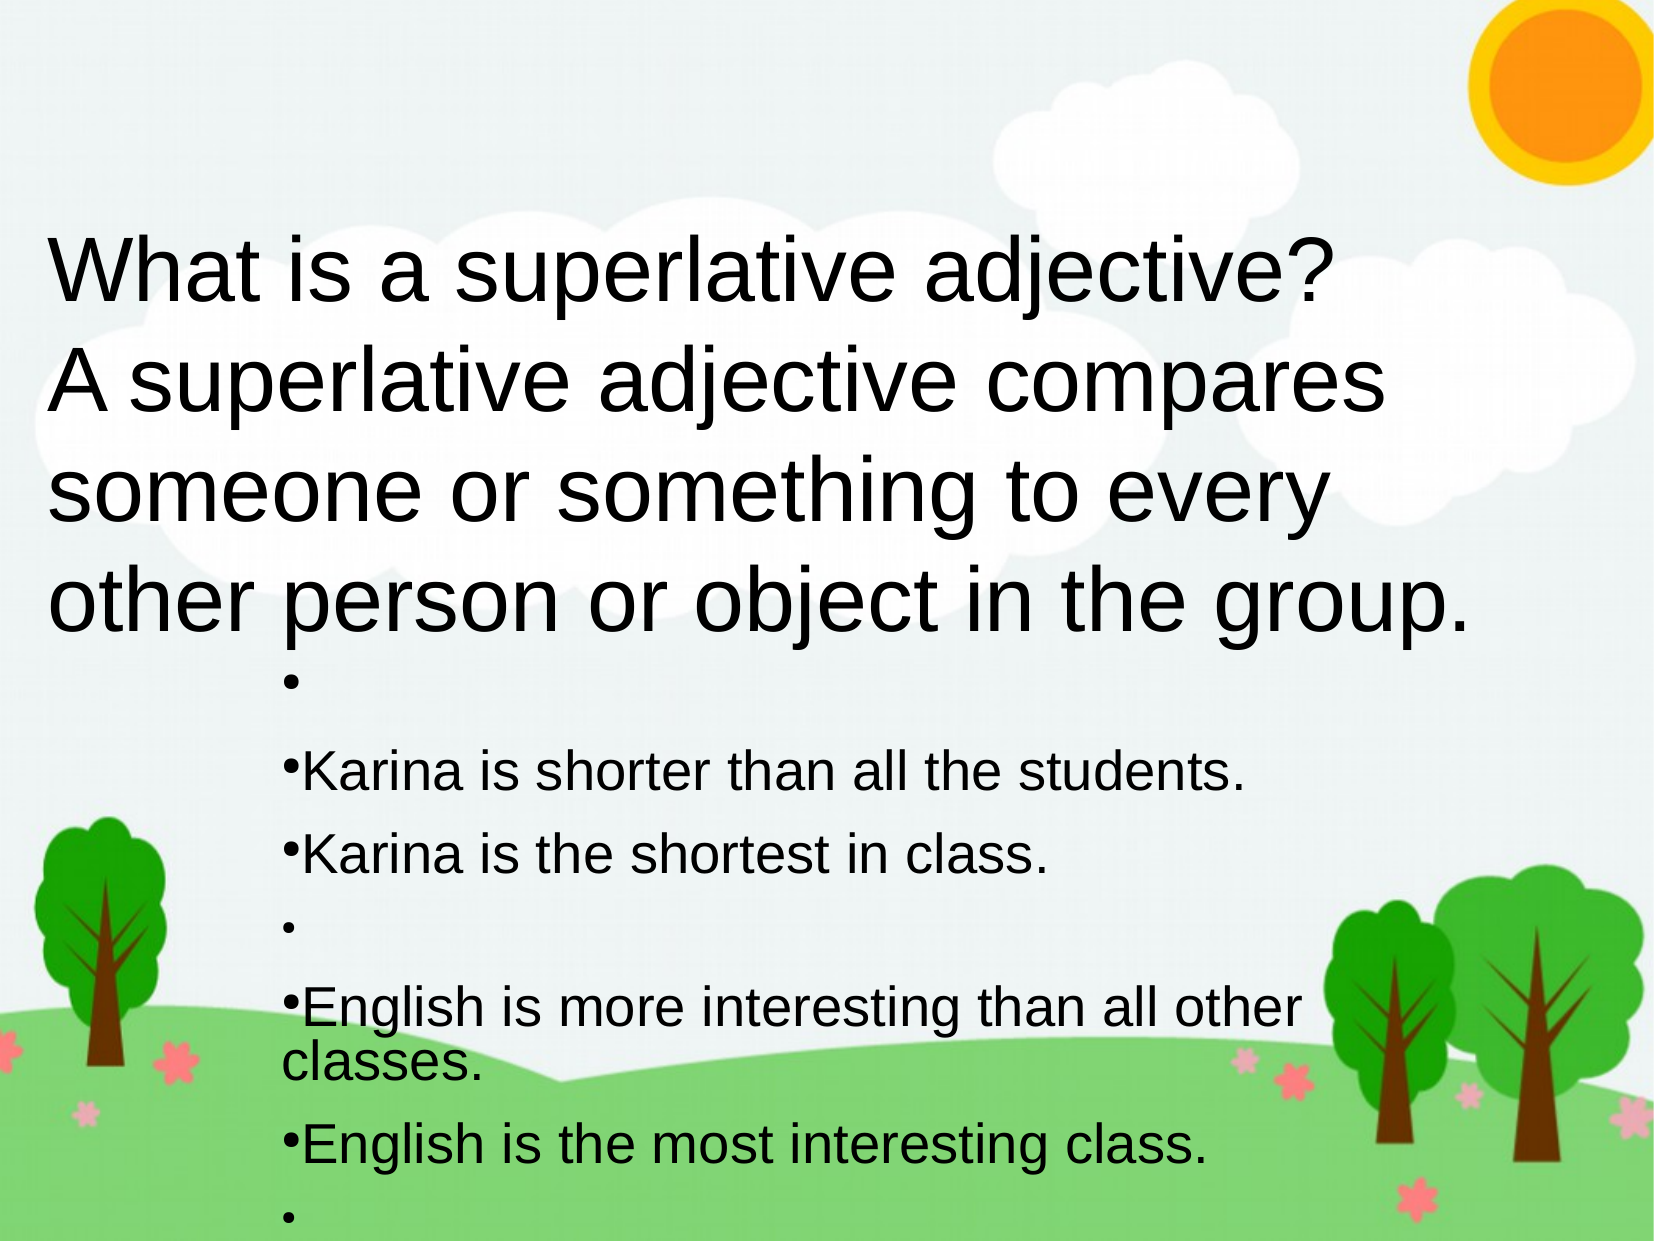

# What is a superlative adjective? A superlative adjective compares someone or something to every other person or object in the group.
Karina is shorter than all the students.
Karina is the shortest in class.
English is more interesting than all other classes.
English is the most interesting class.